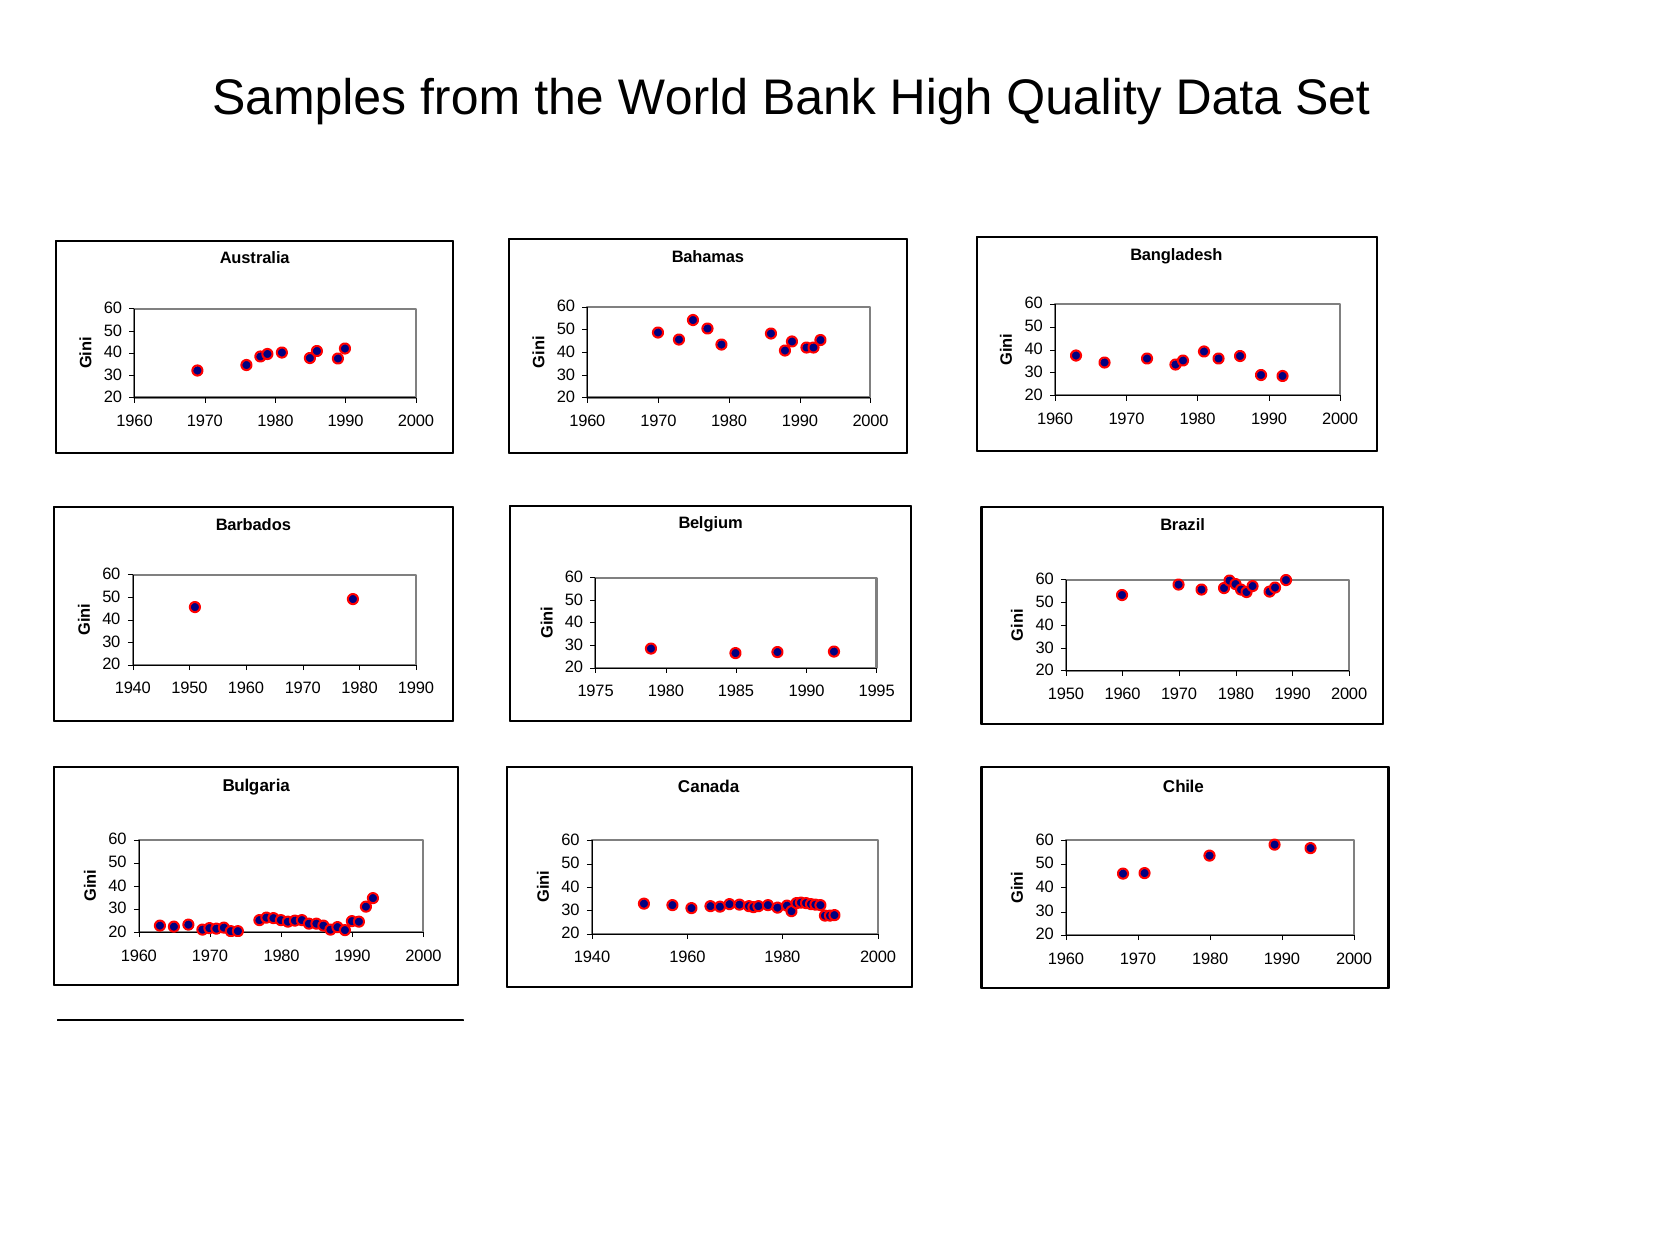

Samples from the World Bank High Quality Data Set